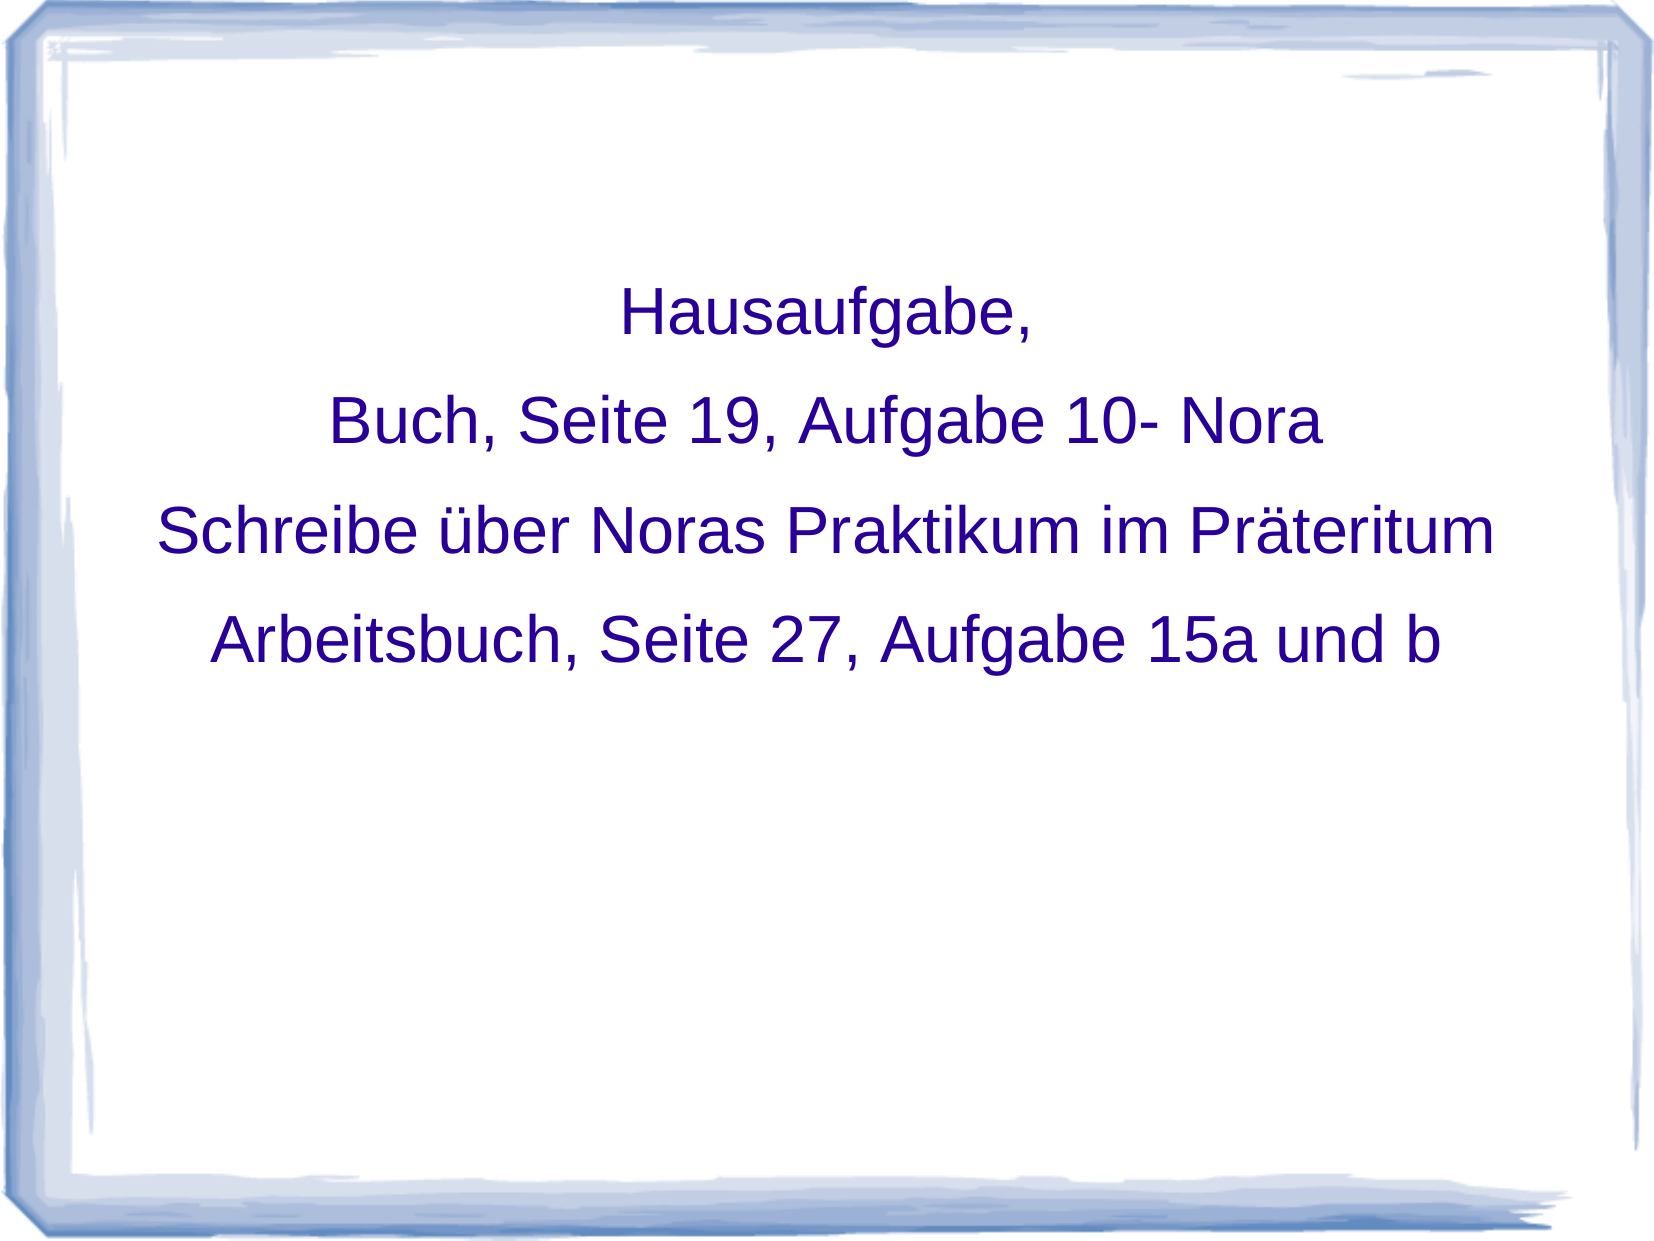

# Hausaufgabe,
Buch, Seite 19, Aufgabe 10- Nora
Schreibe über Noras Praktikum im Präteritum
Arbeitsbuch, Seite 27, Aufgabe 15a und b